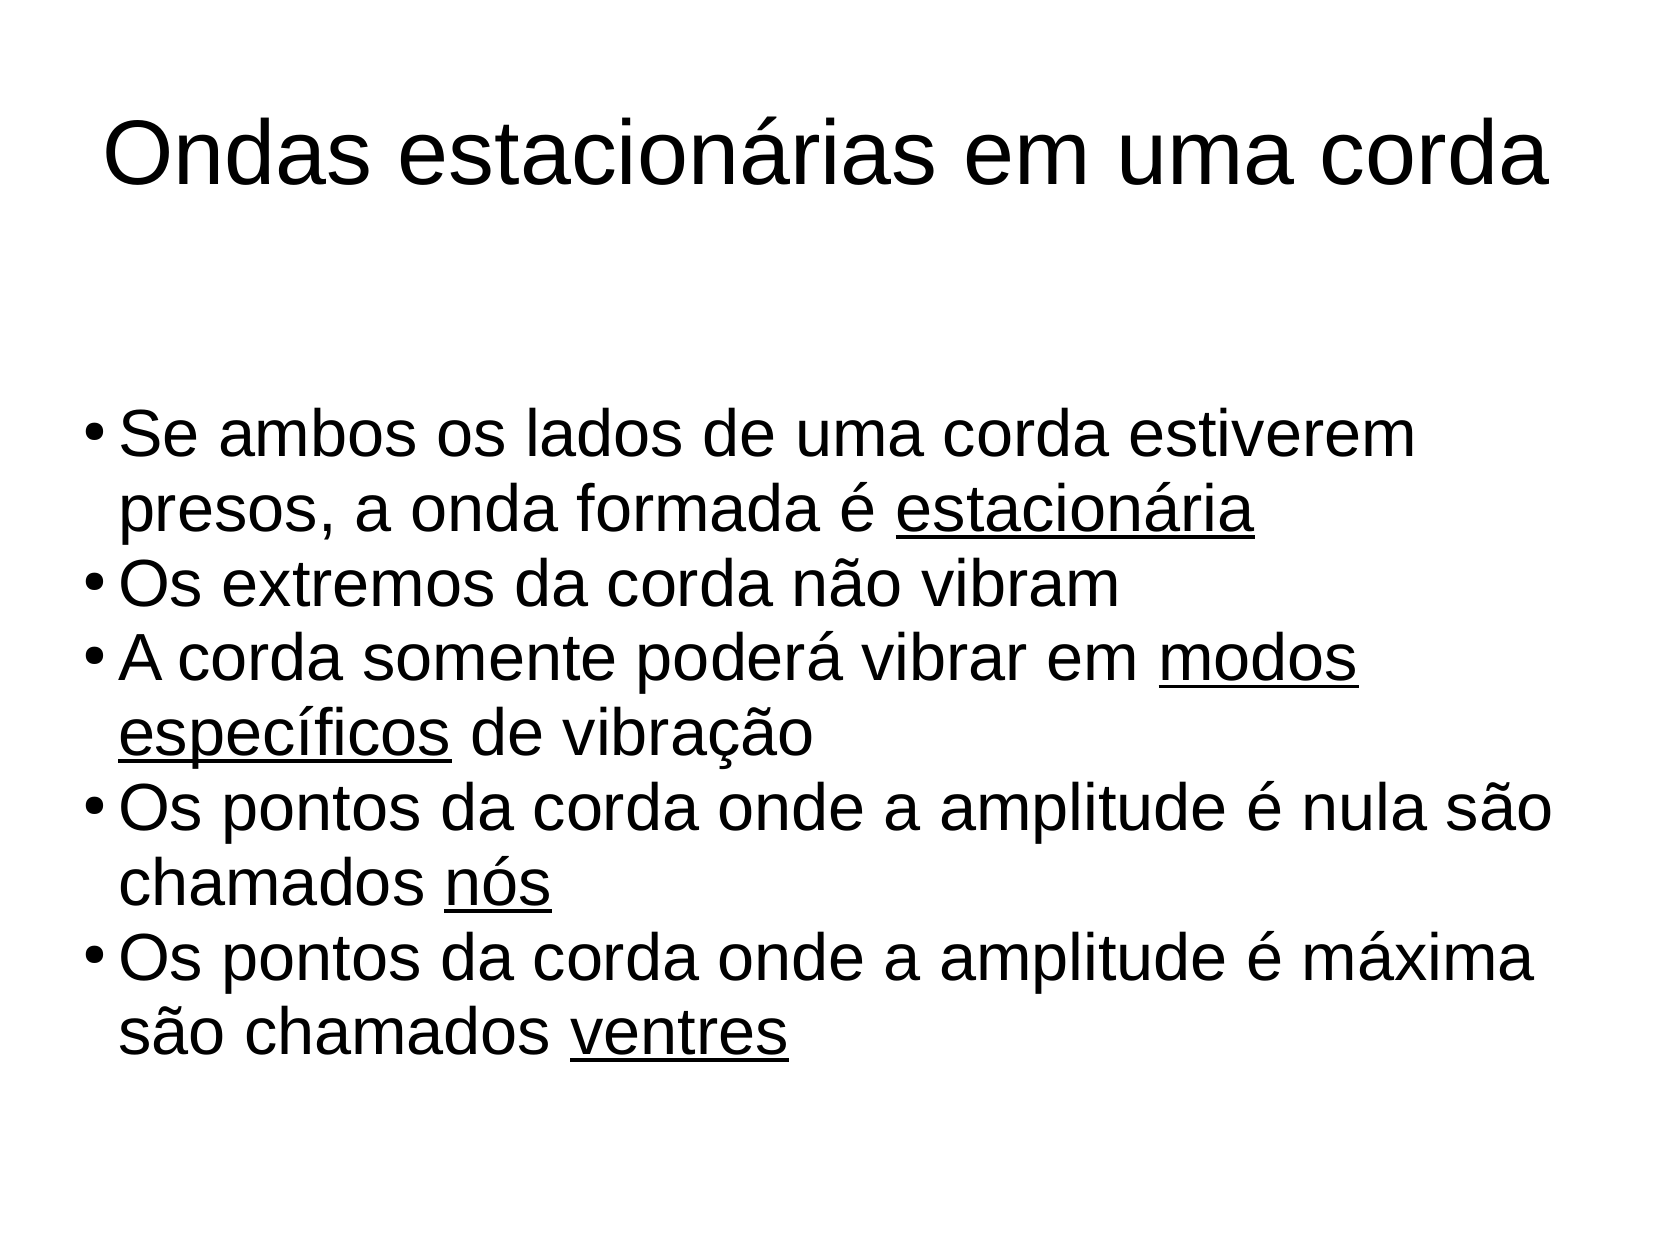

# Ondas estacionárias em uma corda
Se ambos os lados de uma corda estiverem presos, a onda formada é estacionária
Os extremos da corda não vibram
A corda somente poderá vibrar em modos específicos de vibração
Os pontos da corda onde a amplitude é nula são chamados nós
Os pontos da corda onde a amplitude é máxima são chamados ventres